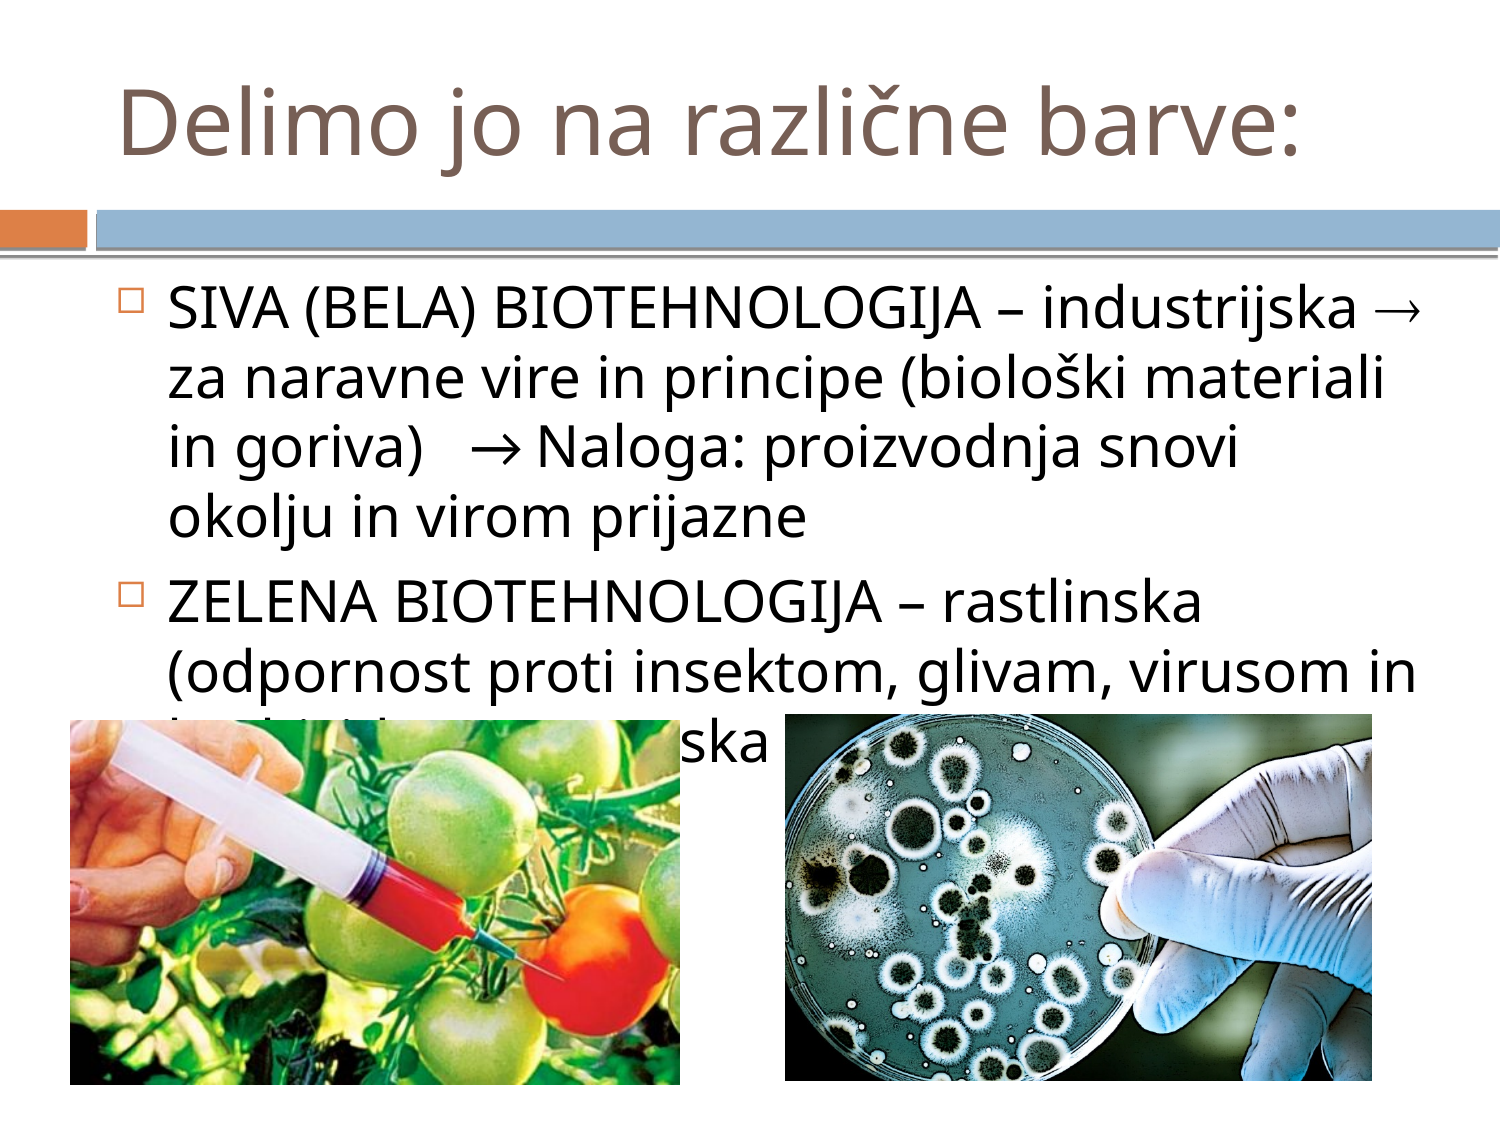

# Delimo jo na različne barve:
SIVA (BELA) BIOTEHNOLOGIJA – industrijska  za naravne vire in principe (biološki materiali in goriva) → Naloga: proizvodnja snovi okolju in virom prijazne
ZELENA BIOTEHNOLOGIJA – rastlinska (odpornost proti insektom, glivam, virusom in herbicidom)  genska tehnika